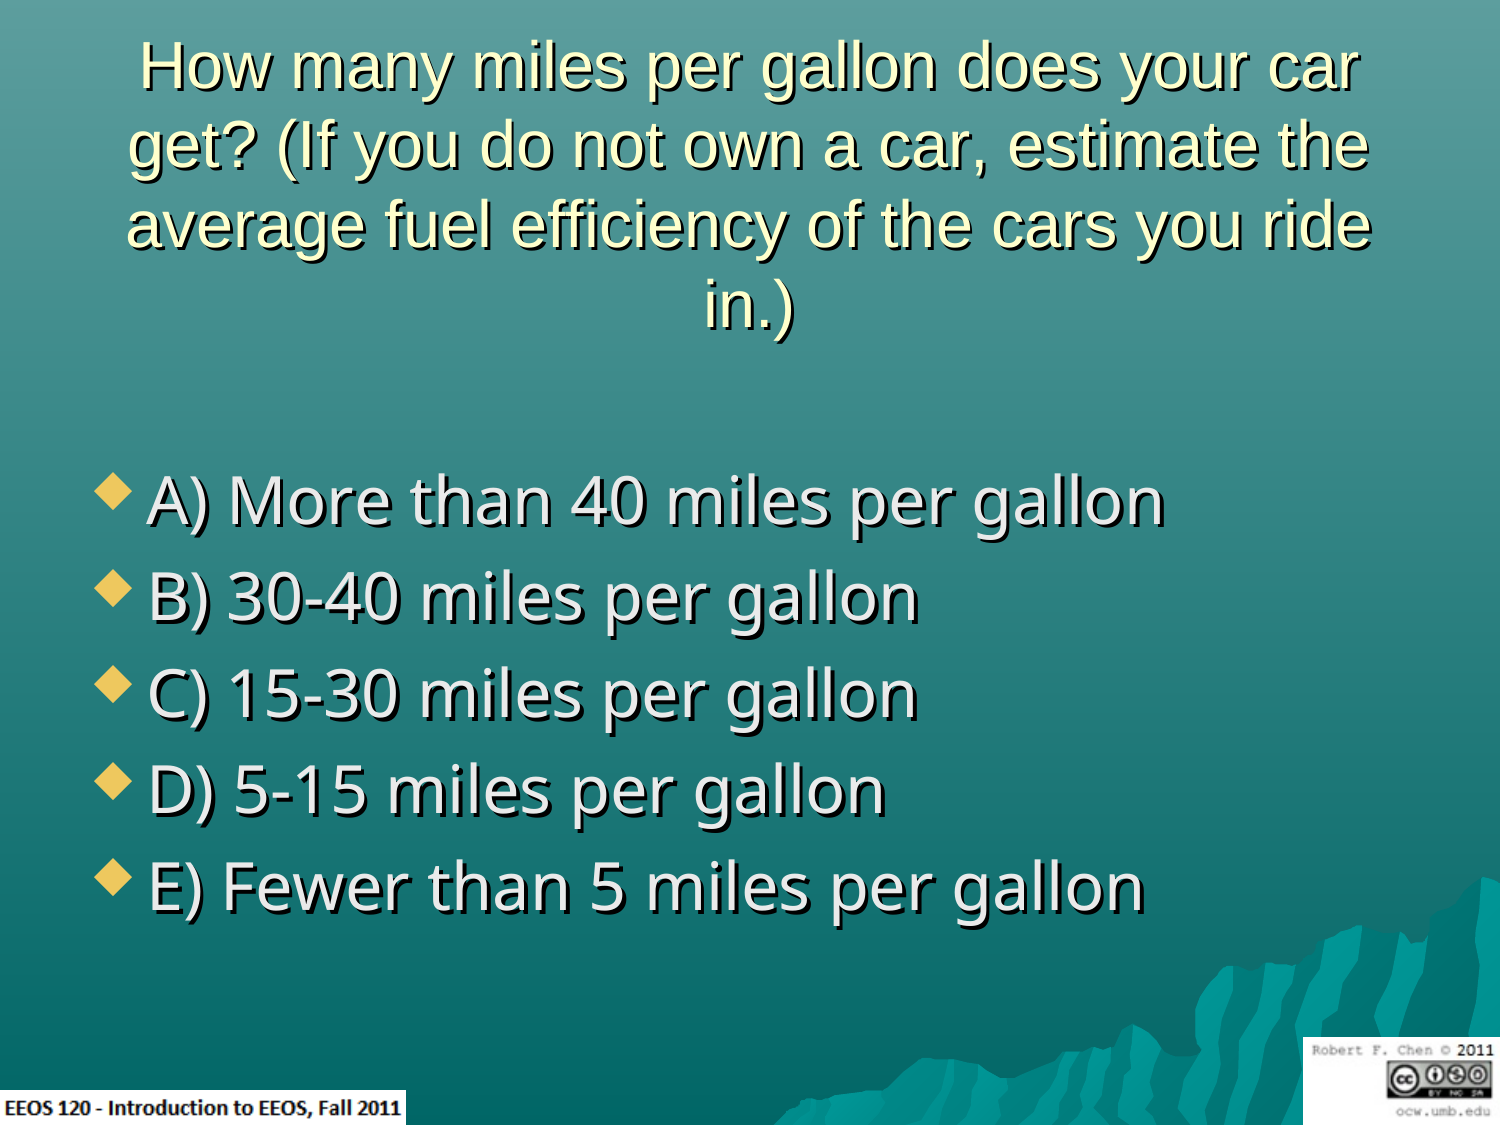

# How many miles per gallon does your car get? (If you do not own a car, estimate the average fuel efficiency of the cars you ride in.)
A) More than 40 miles per gallon
B) 30-40 miles per gallon
C) 15-30 miles per gallon
D) 5-15 miles per gallon
E) Fewer than 5 miles per gallon